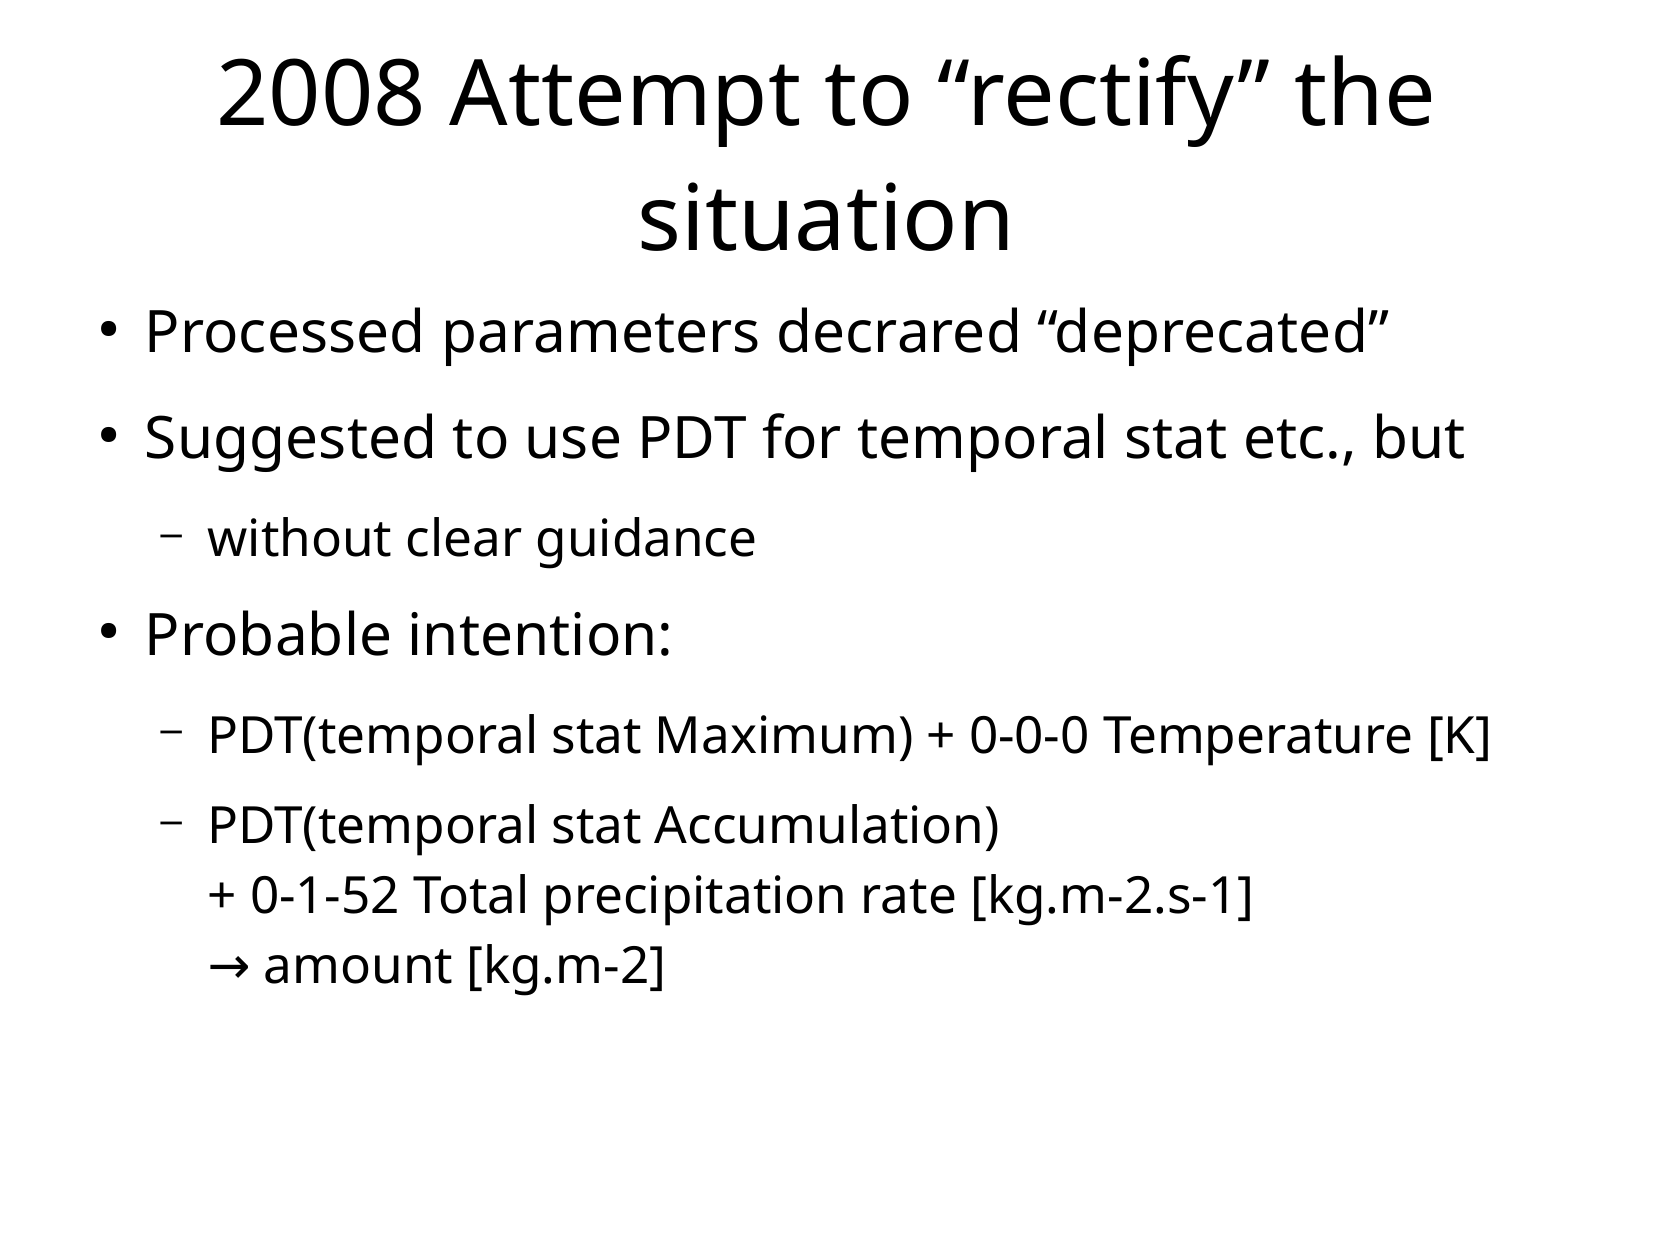

# 2008 Attempt to “rectify” the situation
Processed parameters decrared “deprecated”
Suggested to use PDT for temporal stat etc., but
without clear guidance
Probable intention:
PDT(temporal stat Maximum) + 0-0-0 Temperature [K]
PDT(temporal stat Accumulation)
+ 0-1-52 Total precipitation rate [kg.m-2.s-1]
→ amount [kg.m-2]